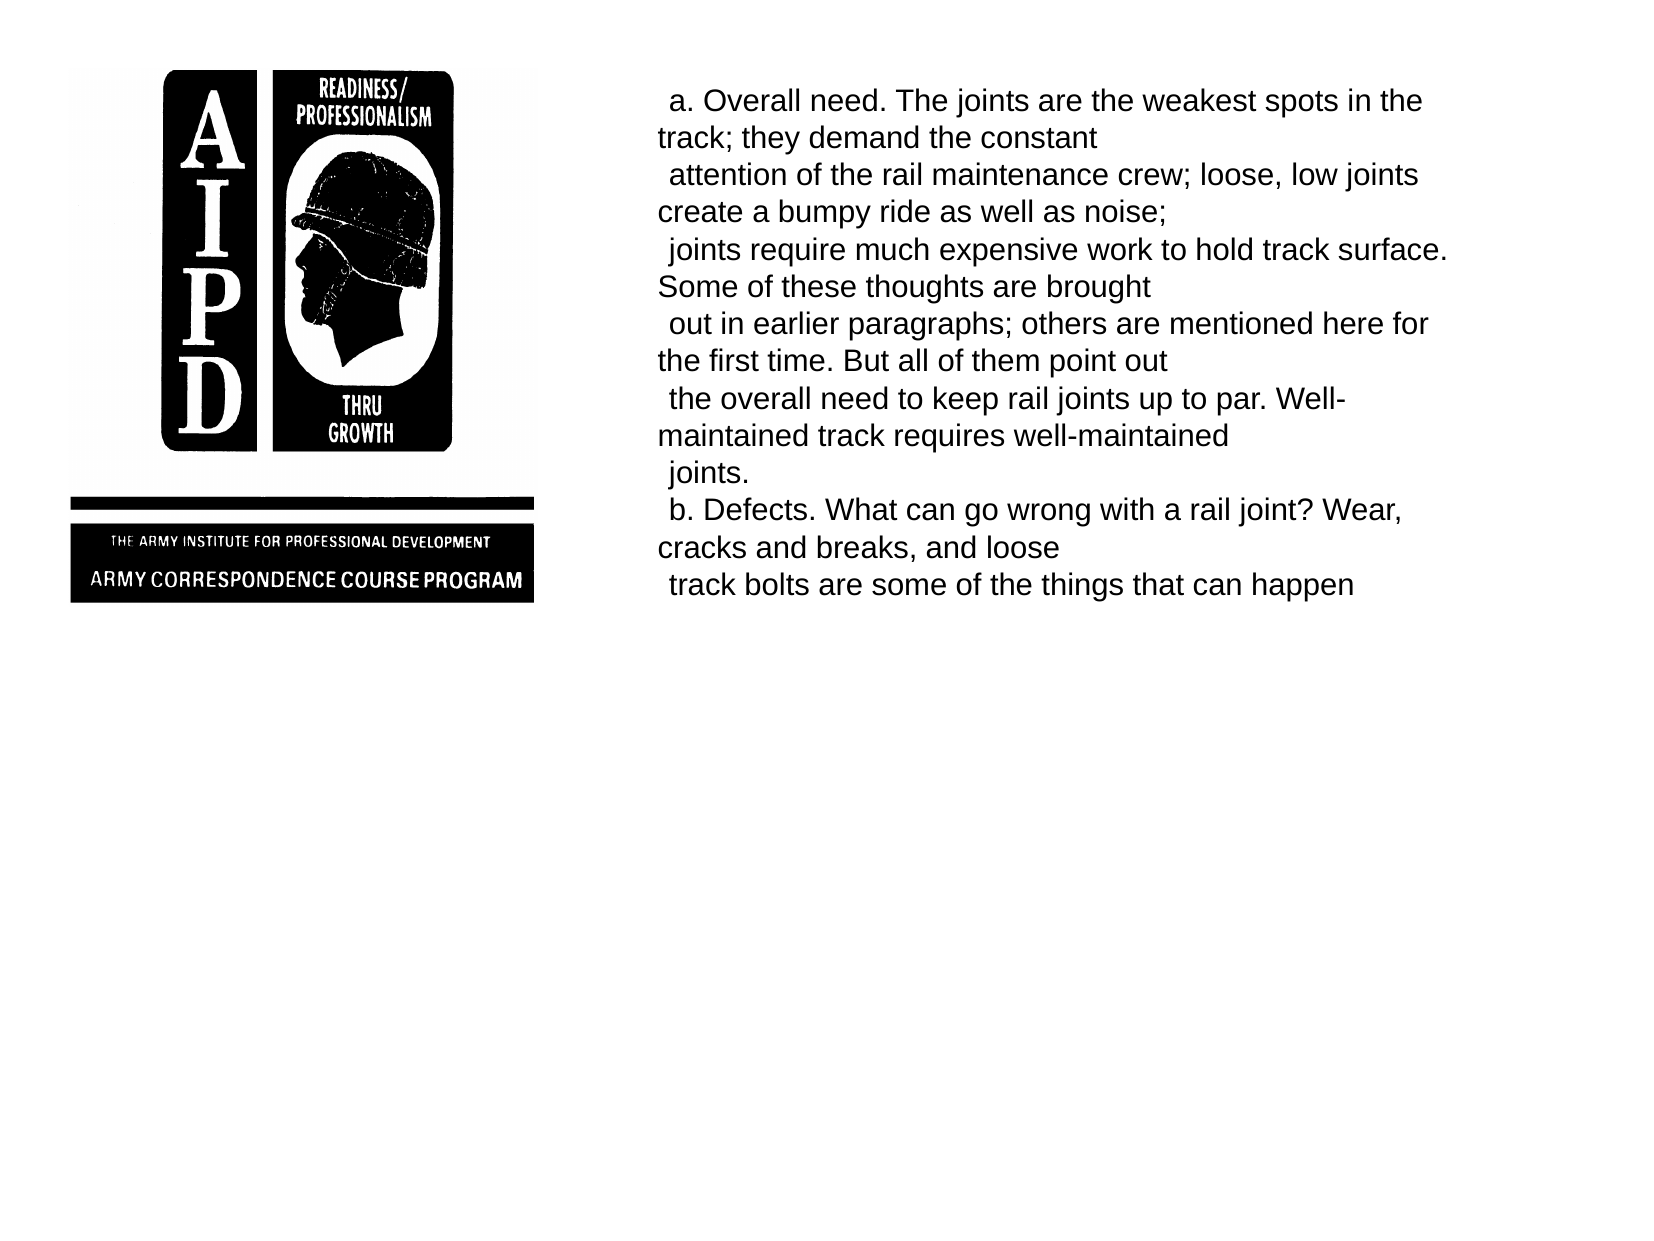

a. Overall need. The joints are the weakest spots in the track; they demand the constant
attention of the rail maintenance crew; loose, low joints create a bumpy ride as well as noise;
joints require much expensive work to hold track surface. Some of these thoughts are brought
out in earlier paragraphs; others are mentioned here for the first time. But all of them point out
the overall need to keep rail joints up to par. Well-maintained track requires well-maintained
joints.
b. Defects. What can go wrong with a rail joint? Wear, cracks and breaks, and loose
track bolts are some of the things that can happen